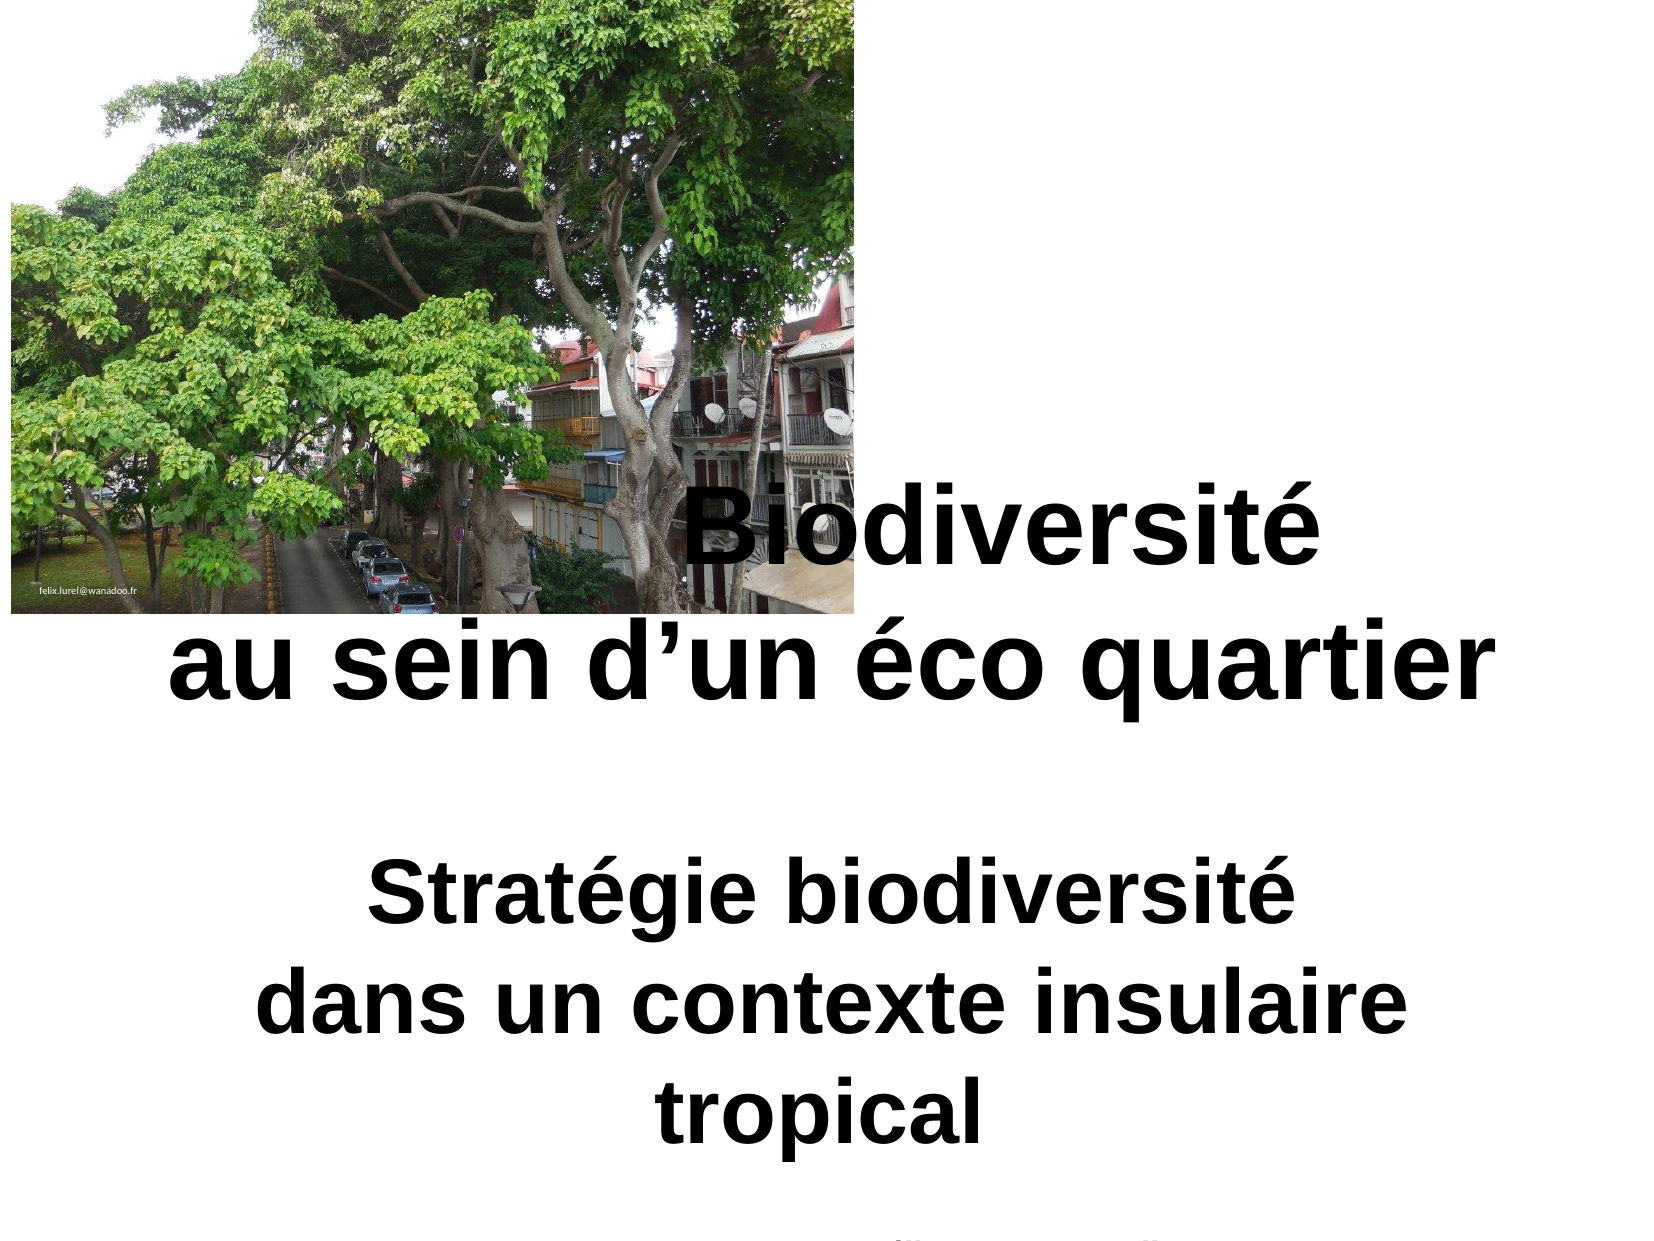

Biodiversité
au sein d’un éco quartier
Stratégie biodiversité
dans un contexte insulaire tropical
						Félix LUREL , Avril 2018
						Ecologie insulaire Botanique tropicale
felix.lurel@wanadoo.fr